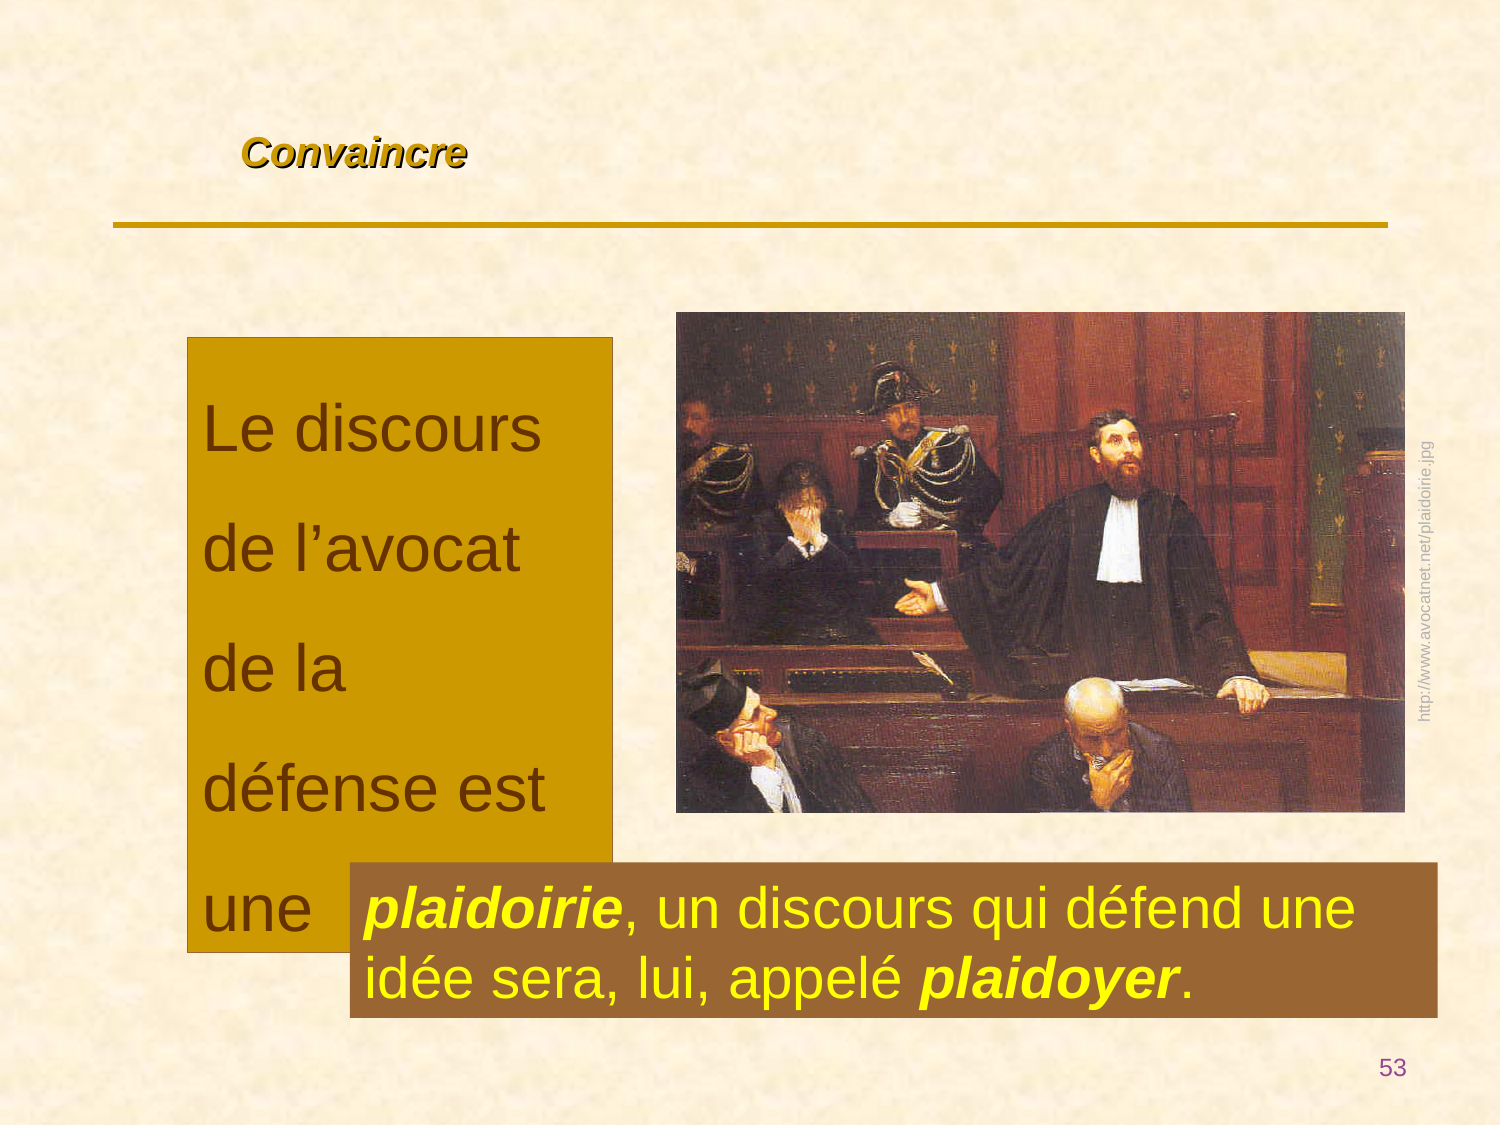

Convaincre
Le discours de l’avocat de la défense est une 	 …
http://www.avocatnet.net/plaidoirie.jpg
plaidoirie, un discours qui défend une idée sera, lui, appelé plaidoyer.
53